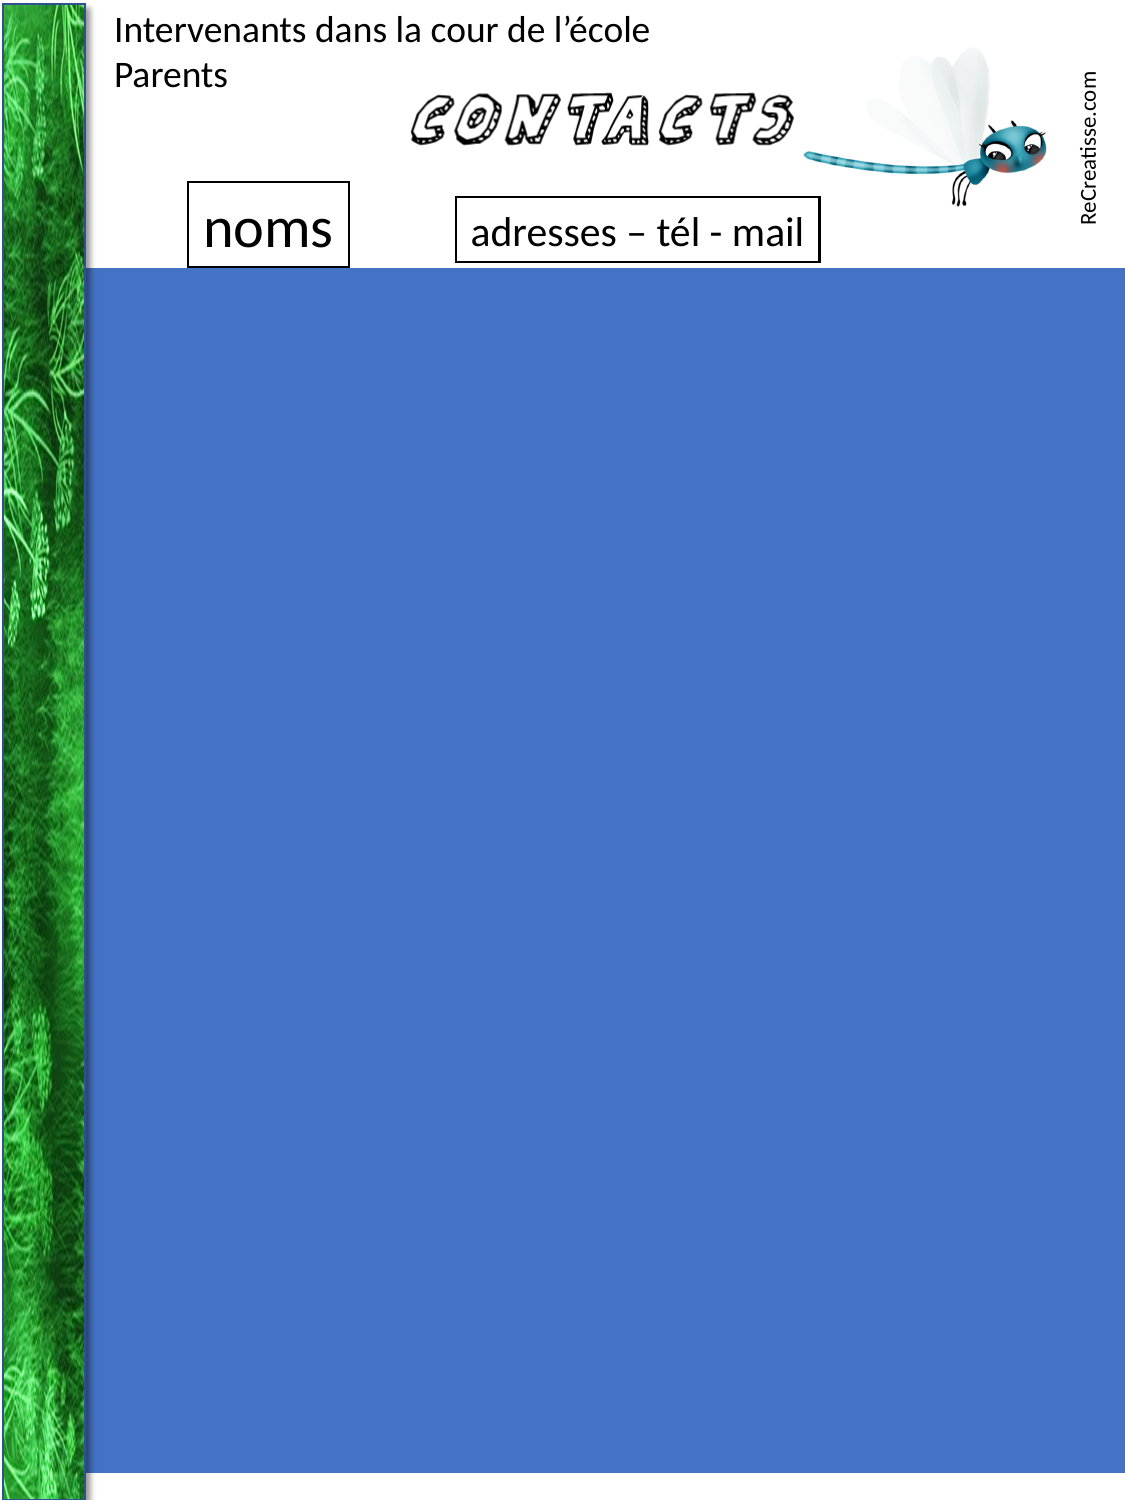

Intervenants dans la cour de l’école
Parents
ReCreatisse.com
noms
adresses – tél - mail
| | |
| --- | --- |
| | |
| | |
| | |
| | |
| | |
| | |
| | |